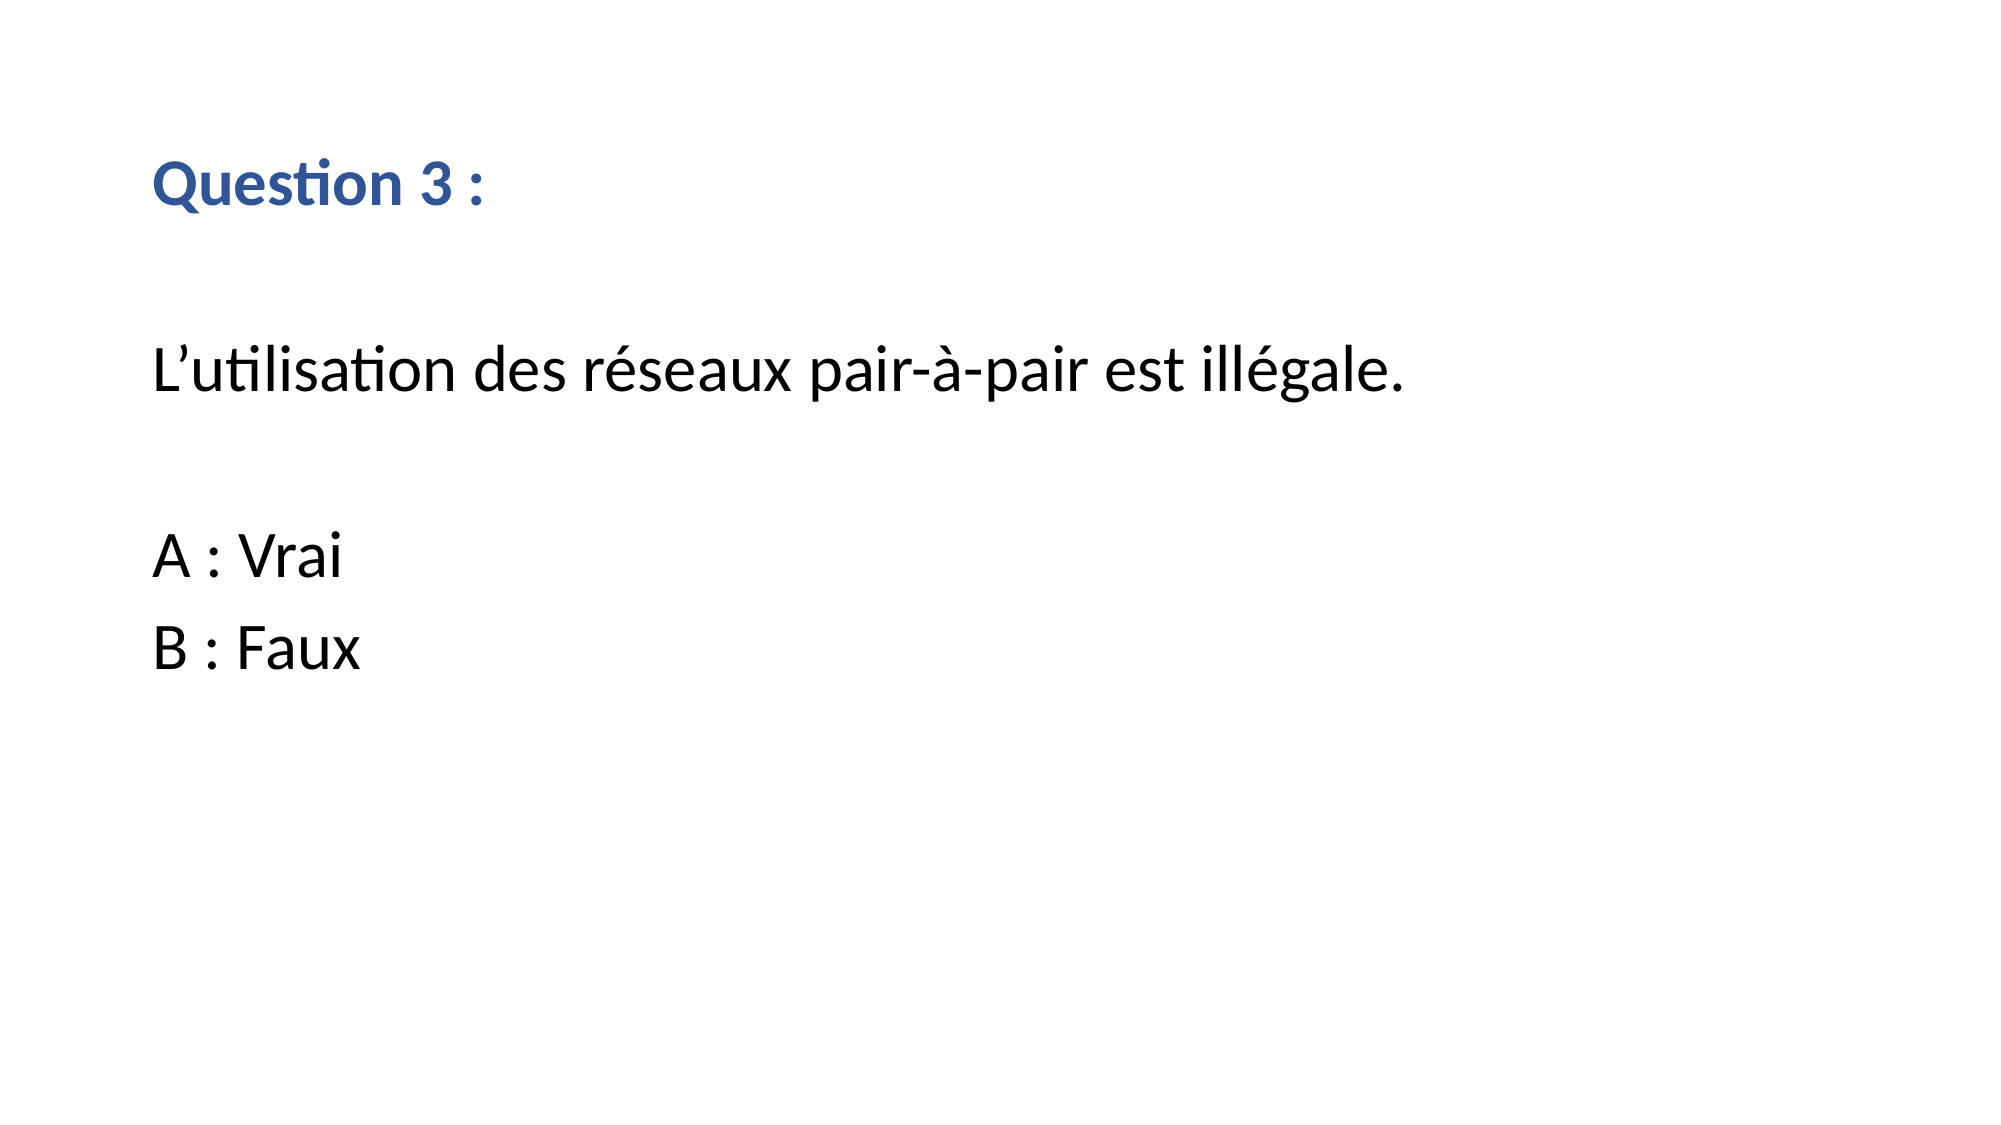

# Question 3 :
L’utilisation des réseaux pair-à-pair est illégale.
A : Vrai
B : Faux